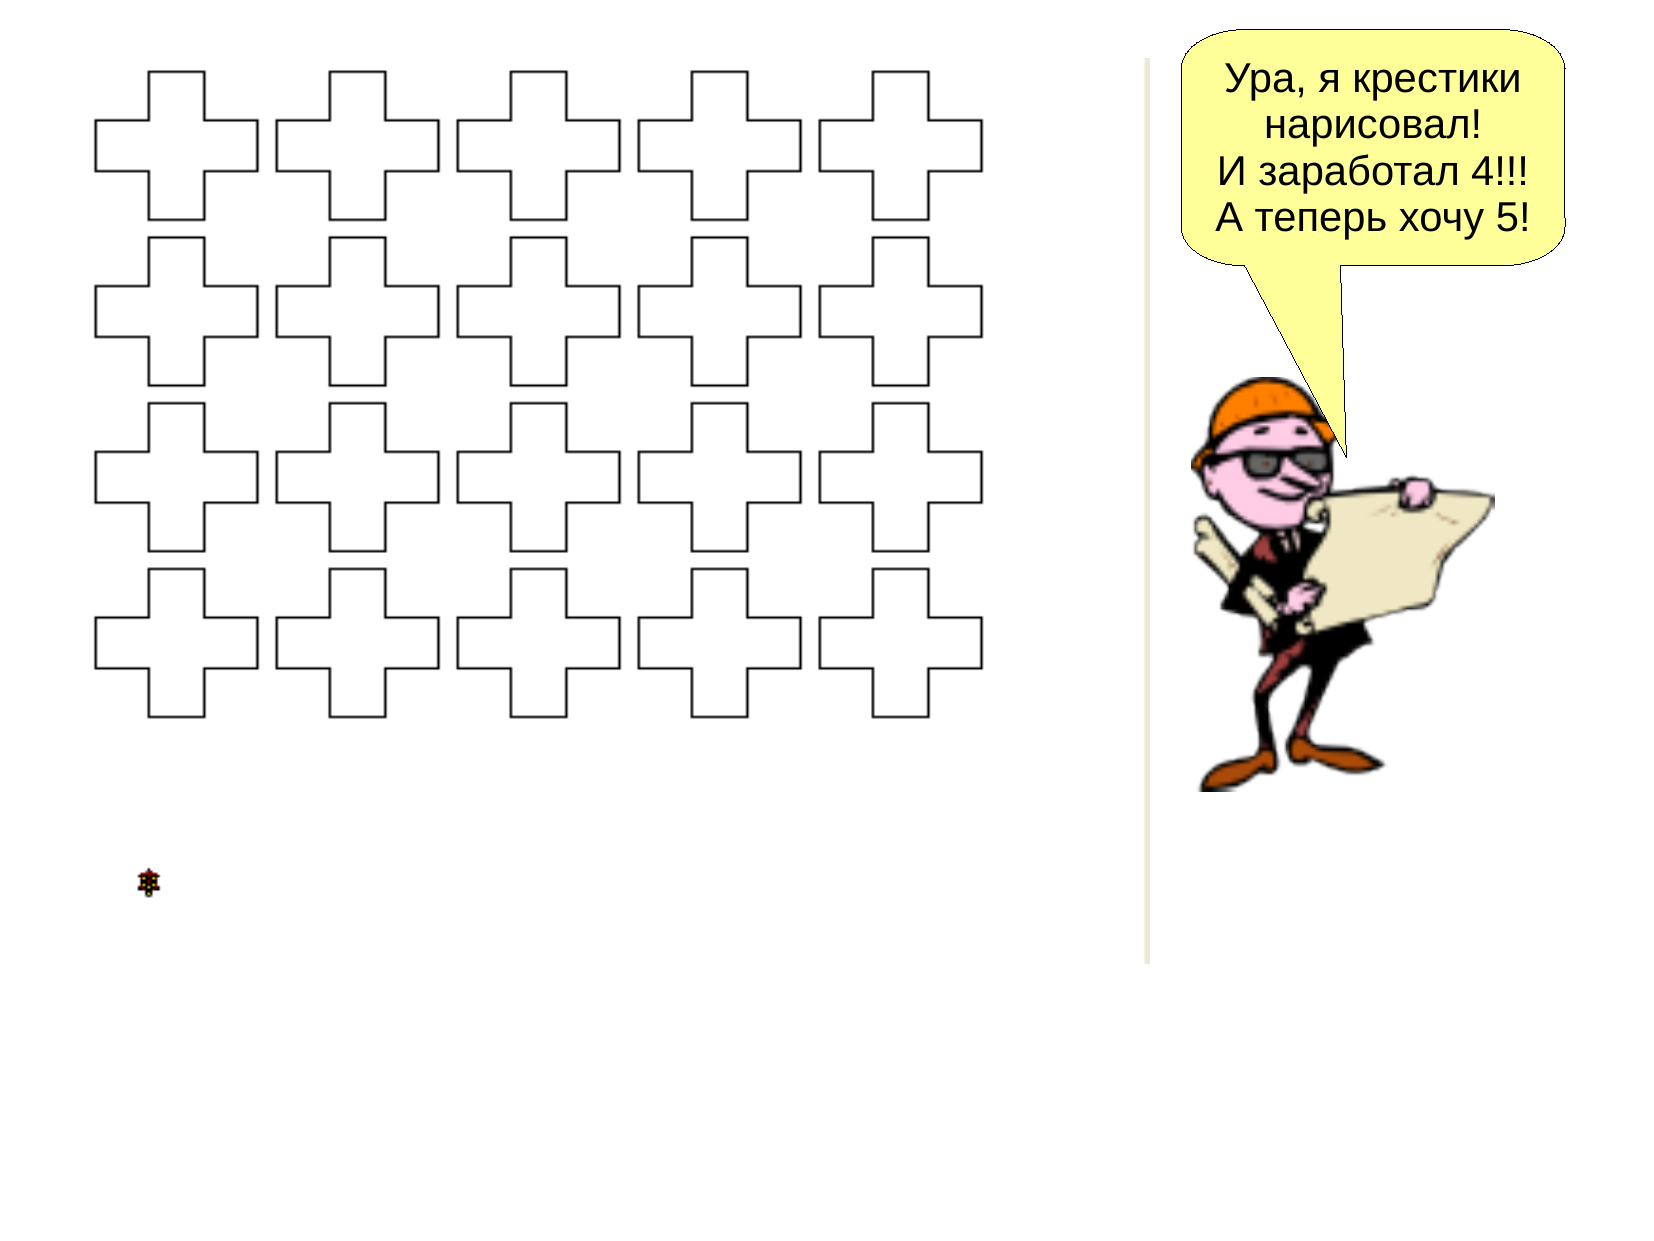

Ура, я крестики
нарисовал!
И заработал 4!!!
А теперь хочу 5!